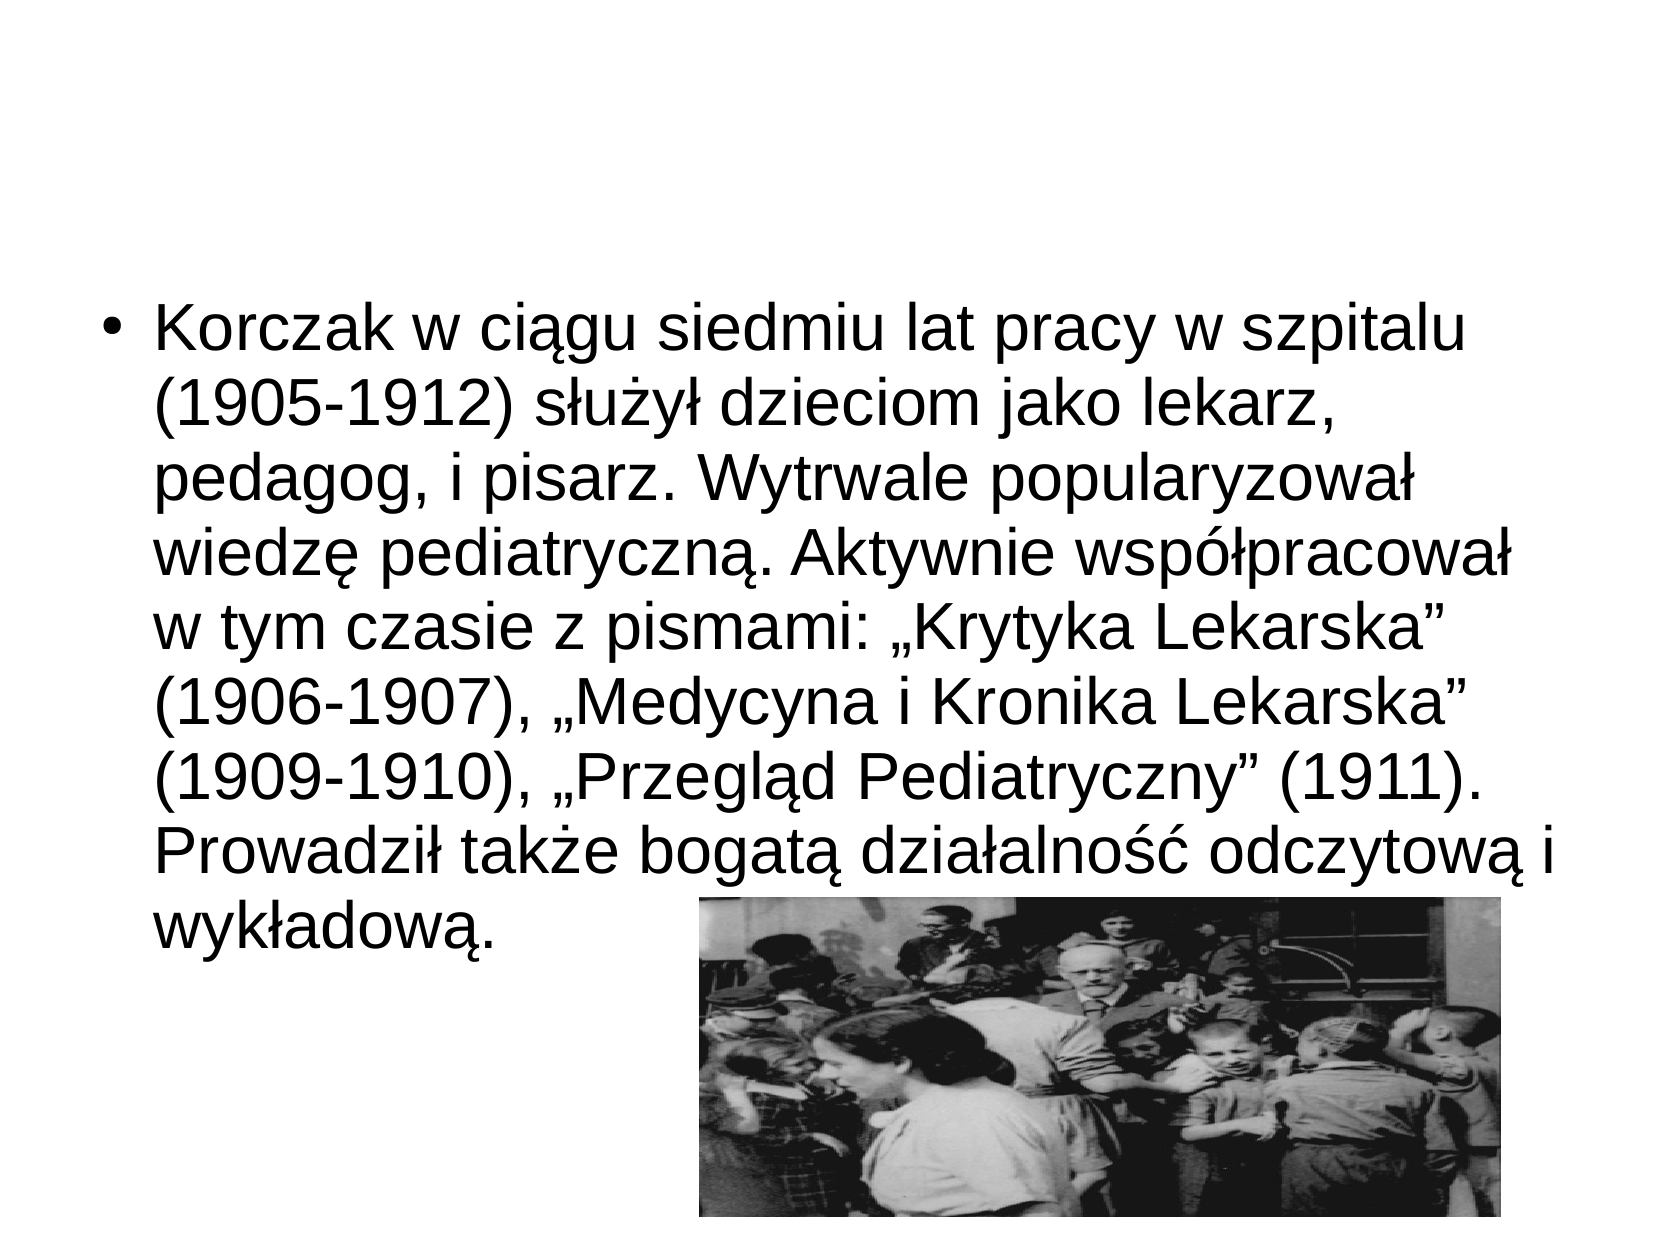

# Korczak w ciągu siedmiu lat pracy w szpitalu (1905-1912) służył dzieciom jako lekarz, pedagog, i pisarz. Wytrwale popularyzował wiedzę pediatryczną. Aktywnie współpracował w tym czasie z pismami: „Krytyka Lekarska” (1906-1907), „Medycyna i Kronika Lekarska” (1909-1910), „Przegląd Pediatryczny” (1911). Prowadził także bogatą działalność odczytową i wykładową.